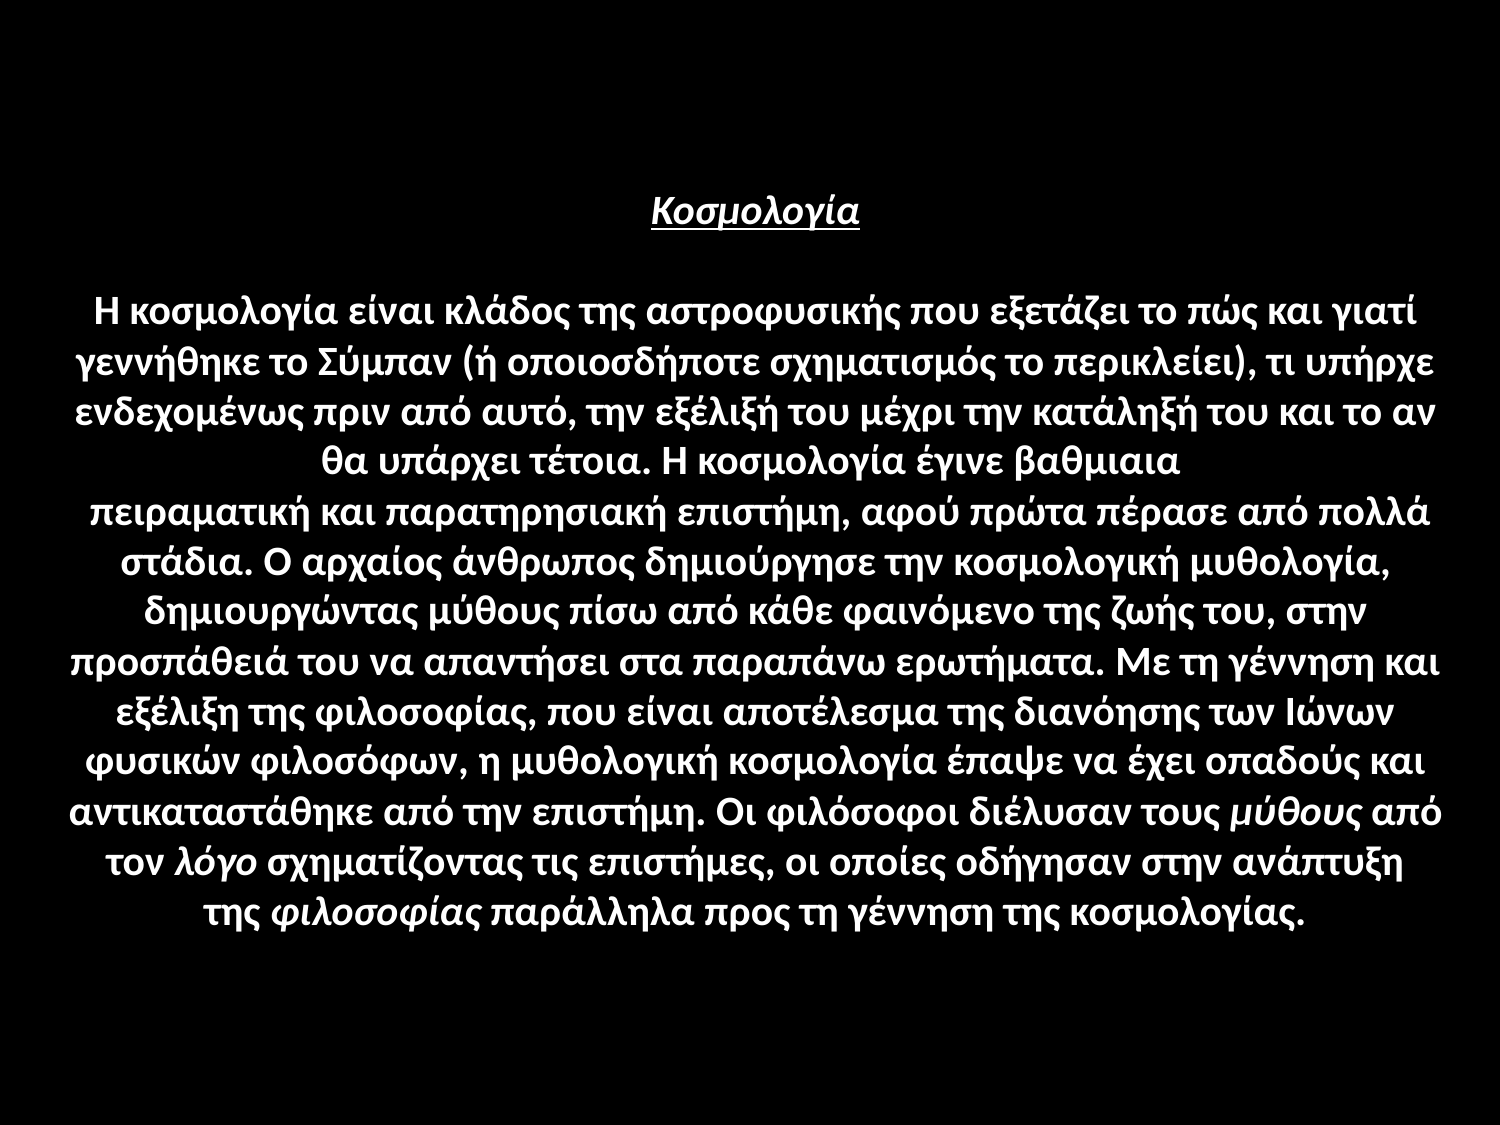

Κοσμολογία
Η κοσμολογία είναι κλάδος της αστροφυσικής που εξετάζει το πώς και γιατί γεννήθηκε το Σύμπαν (ή οποιοσδήποτε σχηματισμός το περικλείει), τι υπήρχε ενδεχομένως πριν από αυτό, την εξέλιξή του μέχρι την κατάληξή του και το αν θα υπάρχει τέτοια. Η κοσμολογία έγινε βαθμιαια  πειραματική και παρατηρησιακή επιστήμη, αφού πρώτα πέρασε από πολλά στάδια. Ο αρχαίος άνθρωπος δημιούργησε την κοσμολογική μυθολογία, δημιουργώντας μύθους πίσω από κάθε φαινόμενο της ζωής του, στην προσπάθειά του να απαντήσει στα παραπάνω ερωτήματα. Με τη γέννηση και εξέλιξη της φιλοσοφίας, που είναι αποτέλεσμα της διανόησης των Ιώνων φυσικών φιλοσόφων, η μυθολογική κοσμολογία έπαψε να έχει οπαδούς και αντικαταστάθηκε από την επιστήμη. Οι φιλόσοφοι διέλυσαν τους μύθους από τον λόγο σχηματίζοντας τις επιστήμες, οι οποίες οδήγησαν στην ανάπτυξη της φιλοσοφίας παράλληλα προς τη γέννηση της κοσμολογίας.